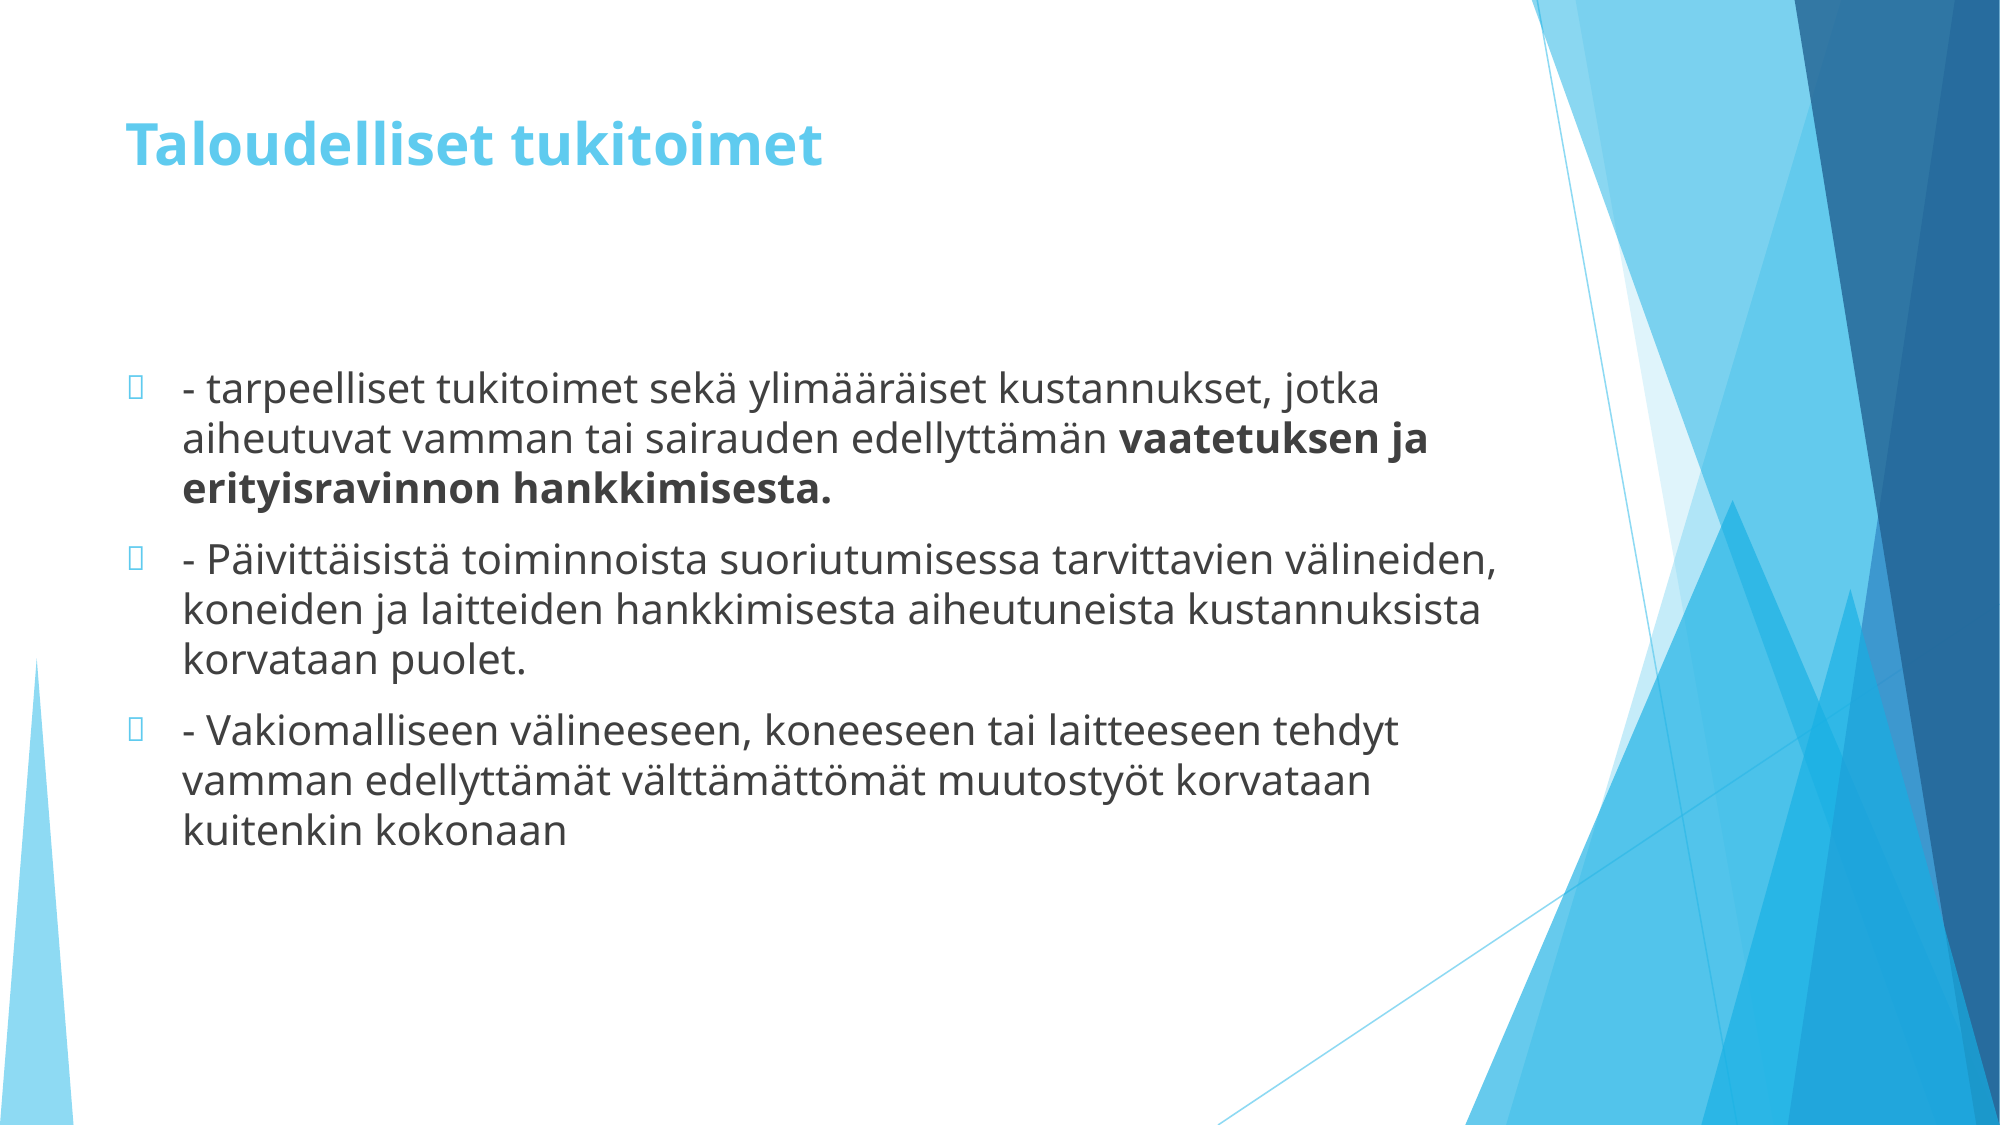

# Taloudelliset tukitoimet
- tarpeelliset tukitoimet sekä ylimääräiset kustannukset, jotka aiheutuvat vamman tai sairauden edellyttämän vaatetuksen ja erityisravinnon hankkimisesta.
- Päivittäisistä toiminnoista suoriutumisessa tarvittavien välineiden, koneiden ja laitteiden hankkimisesta aiheutuneista kustannuksista korvataan puolet.
- Vakiomalliseen välineeseen, koneeseen tai laitteeseen tehdyt vamman edellyttämät välttämättömät muutostyöt korvataan kuitenkin kokonaan